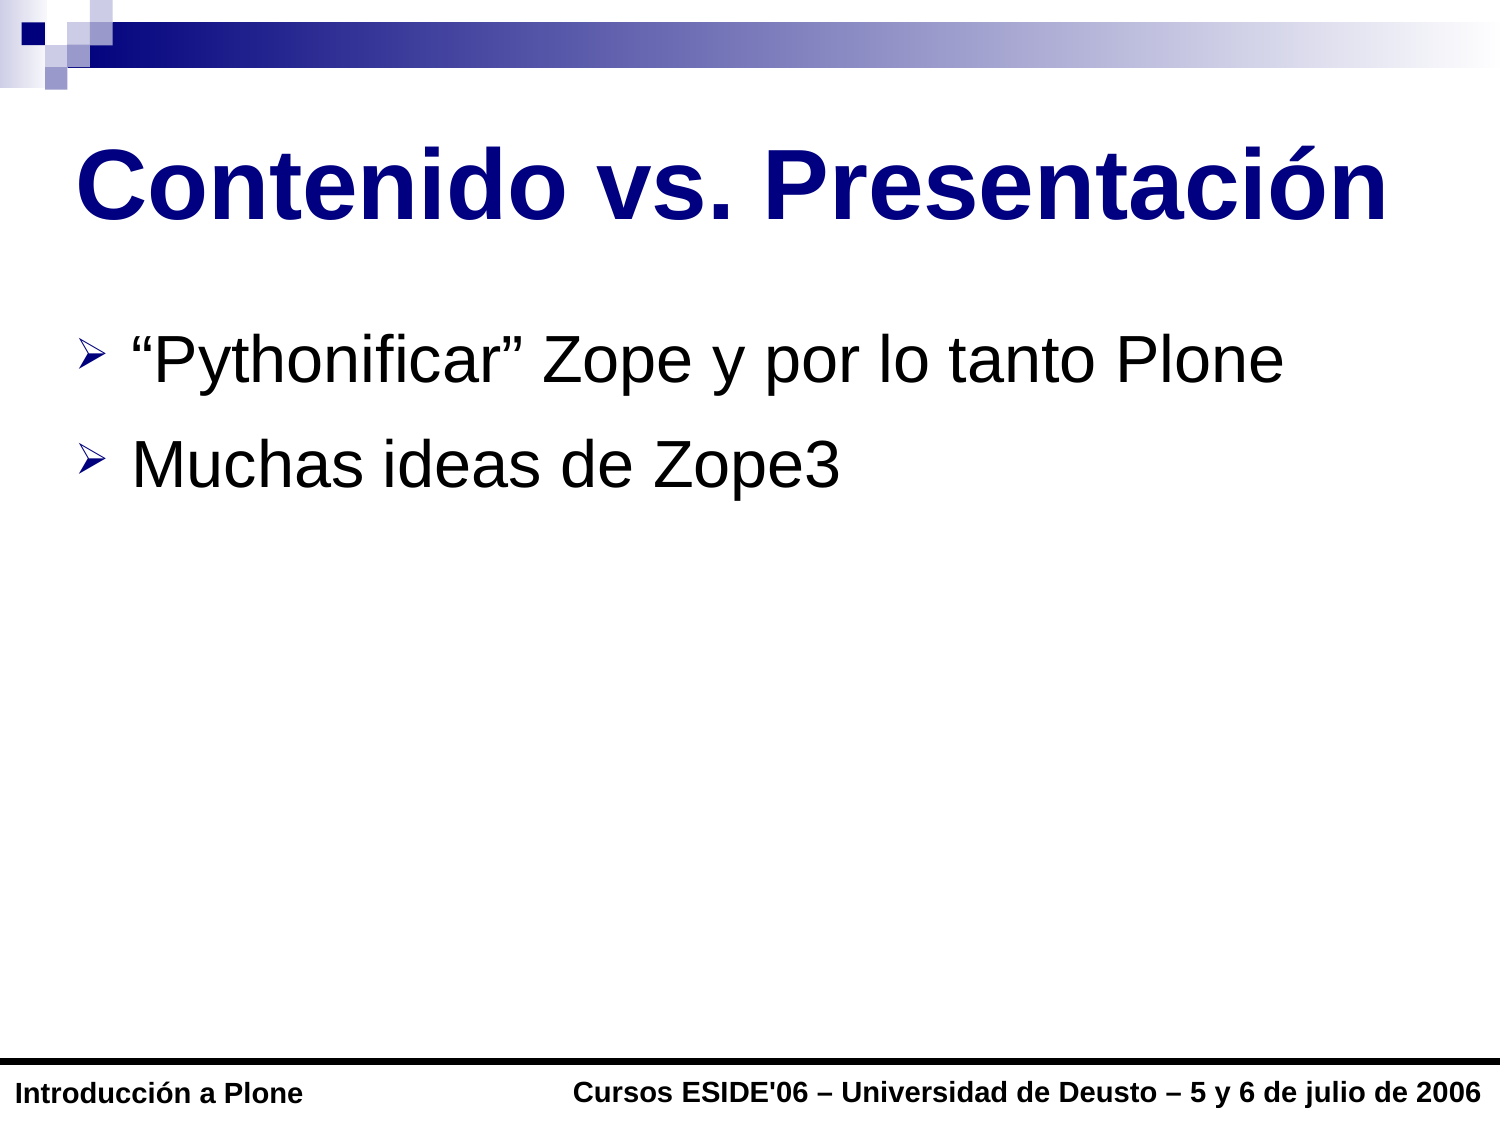

# Contenido vs. Presentación
“Pythonificar” Zope y por lo tanto Plone
Muchas ideas de Zope3